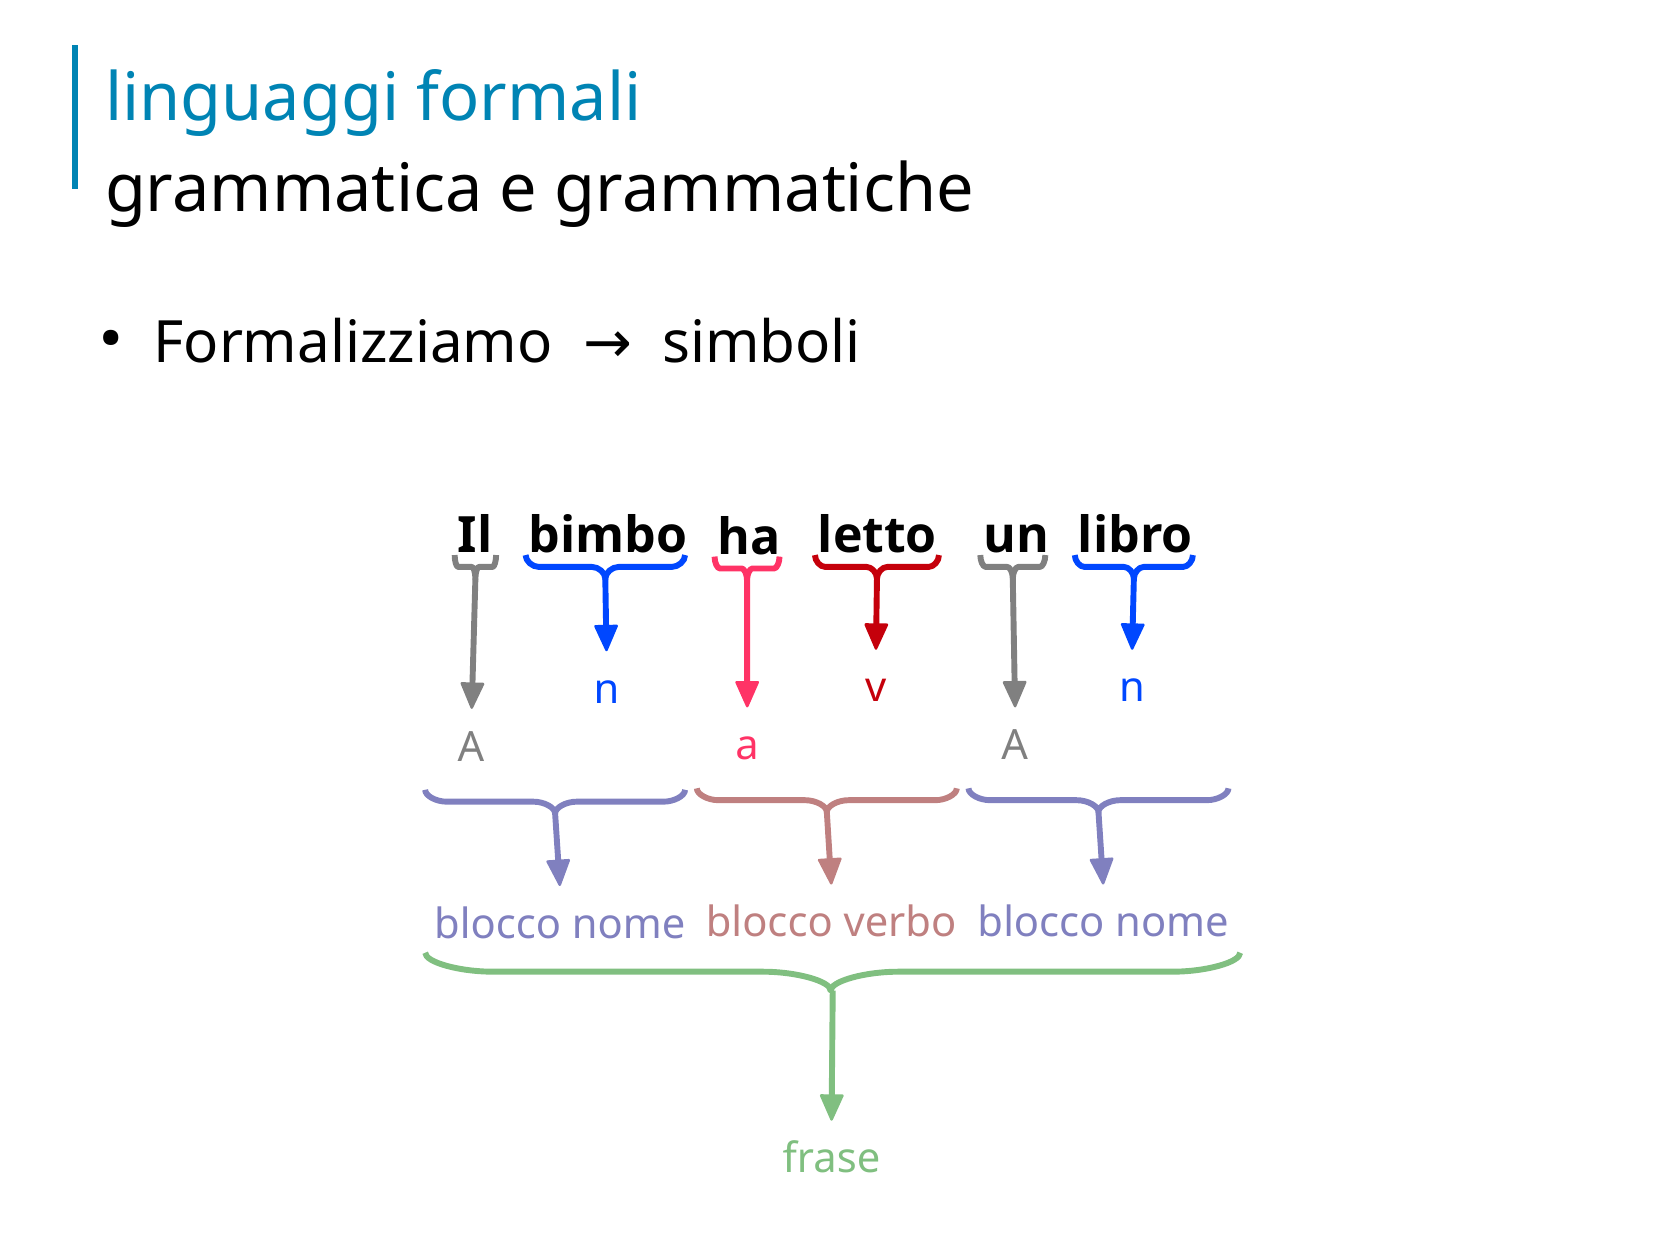

# linguaggi formali grammatica e grammatiche
Formalizziamo → simboli
Il
bimbo
letto
un
libro
ha
v
n
n
a
A
A
blocco verbo
blocco nome
blocco nome
frase